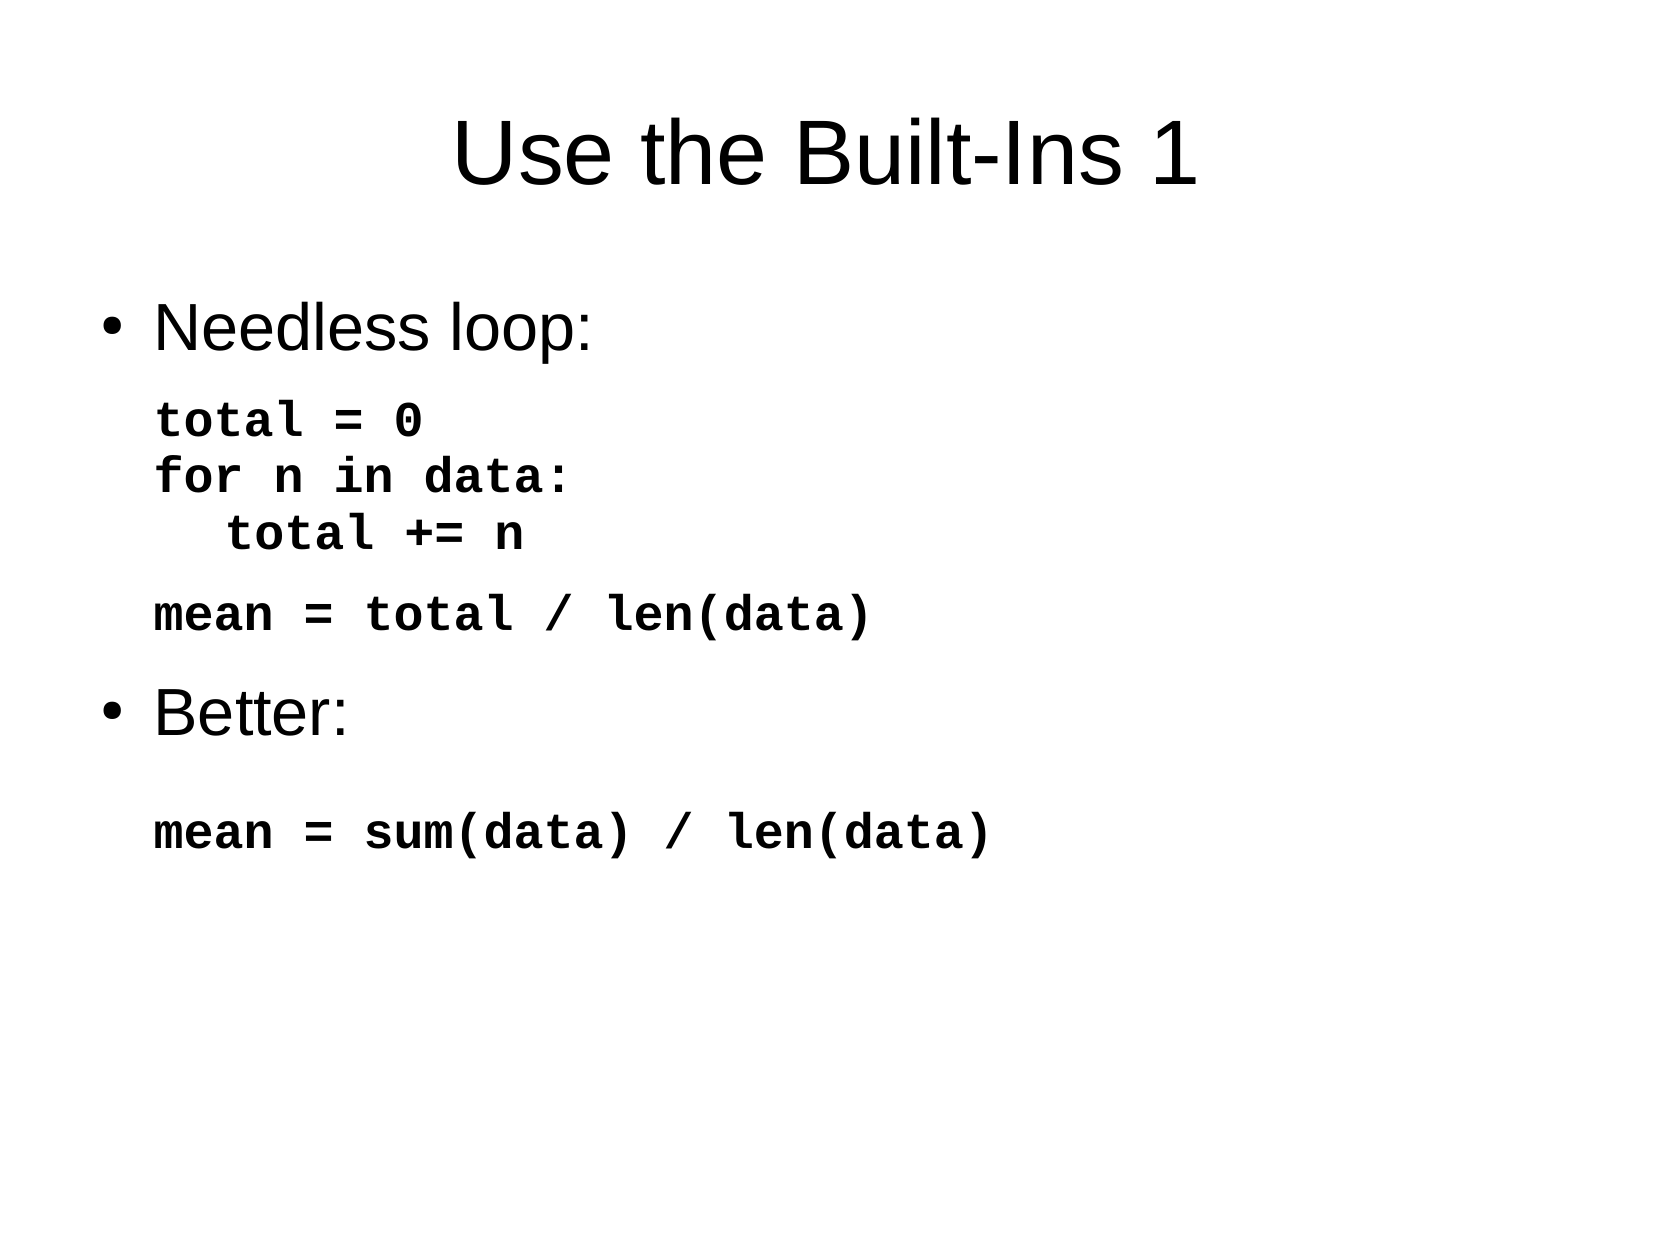

# Use the Built-Ins 1
Needless loop:
total = 0
for n in data:
total += n
mean = total / len(data)
Better:
mean = sum(data) / len(data)